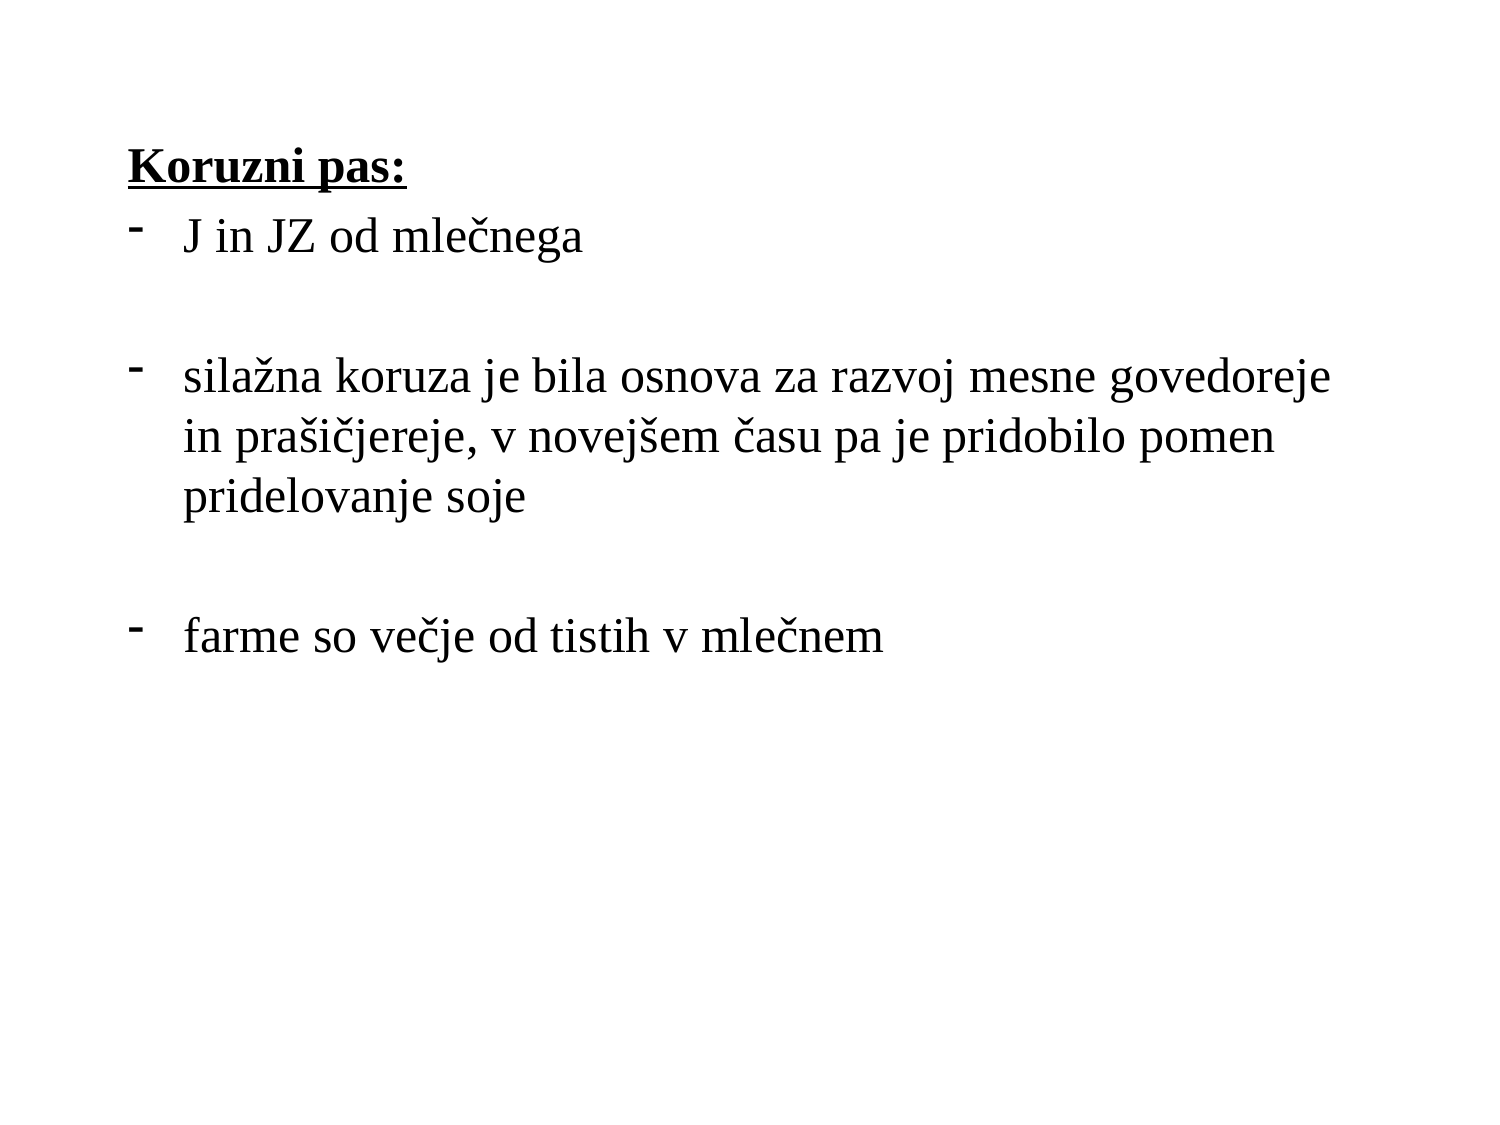

#
Koruzni pas:
J in JZ od mlečnega
silažna koruza je bila osnova za razvoj mesne govedoreje in prašičjereje, v novejšem času pa je pridobilo pomen pridelovanje soje
farme so večje od tistih v mlečnem